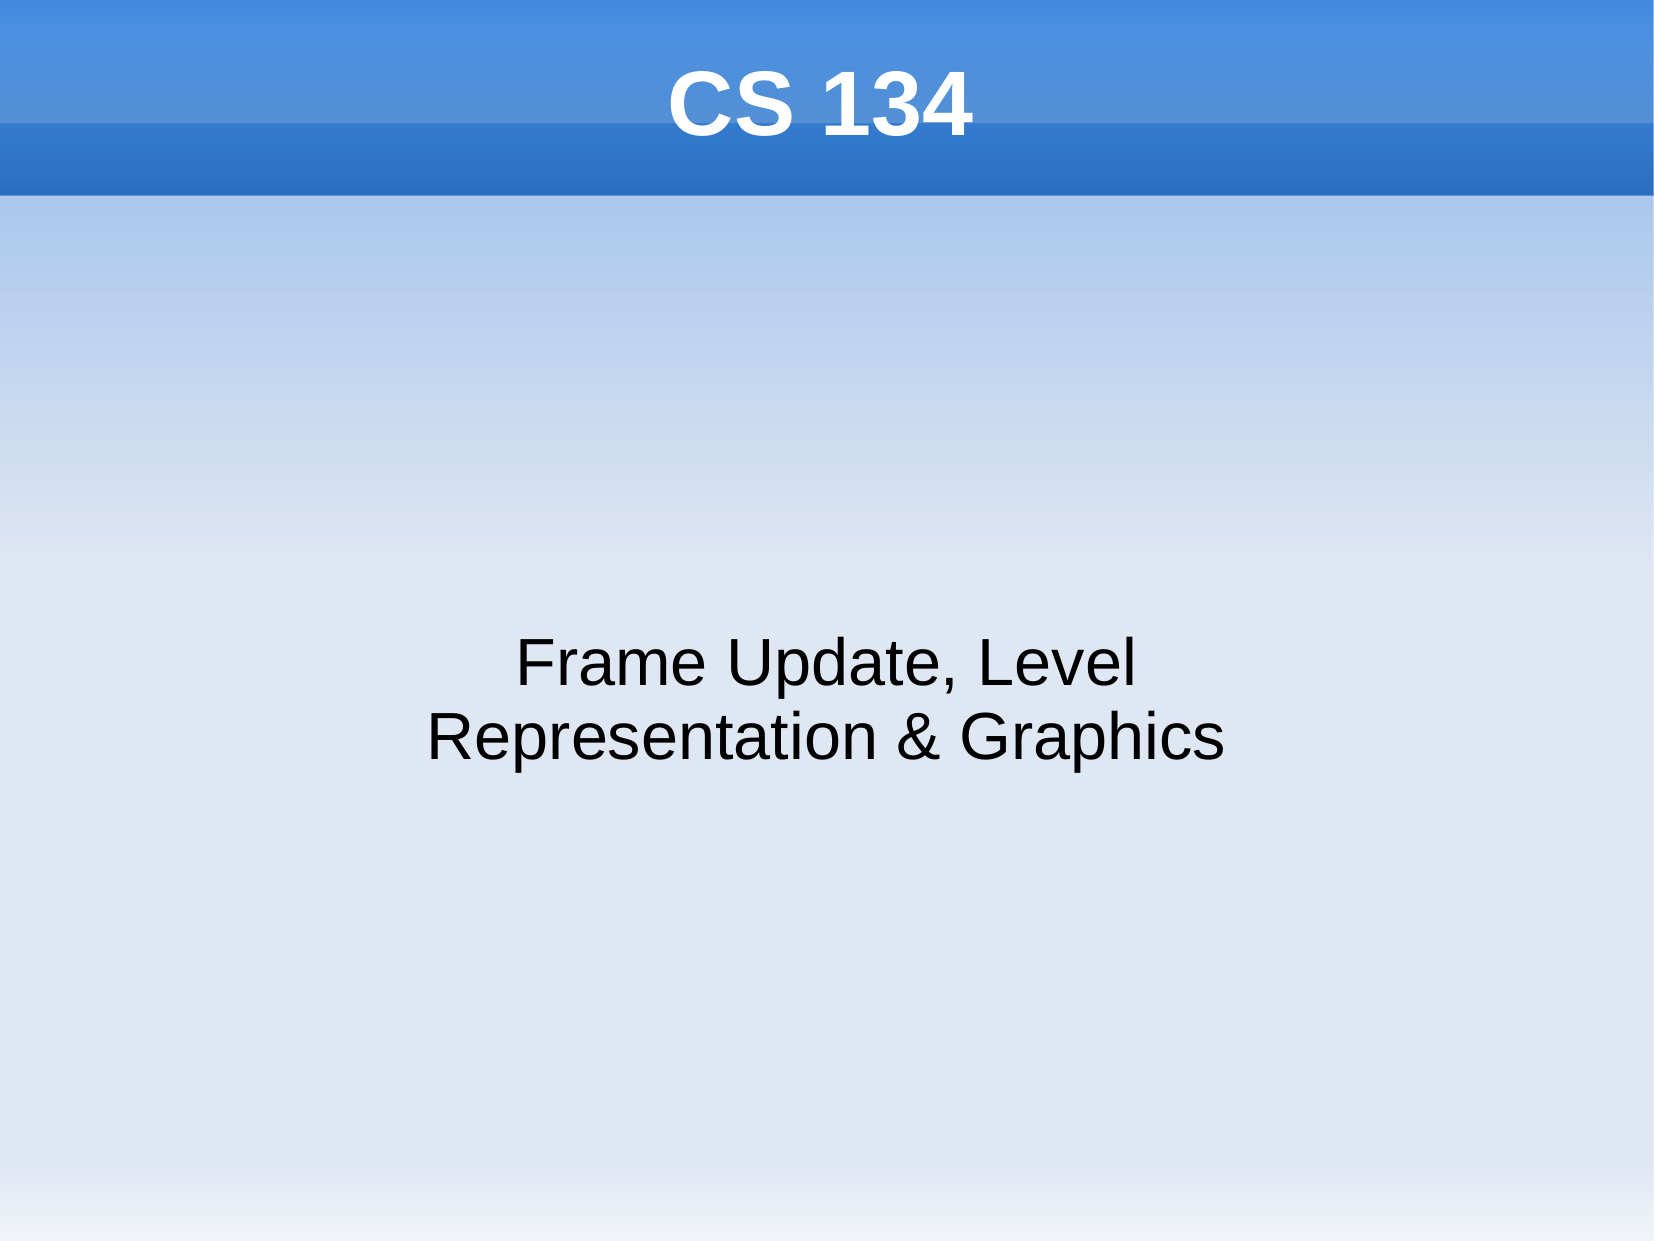

# CS 134
Frame Update, Level
Representation & Graphics